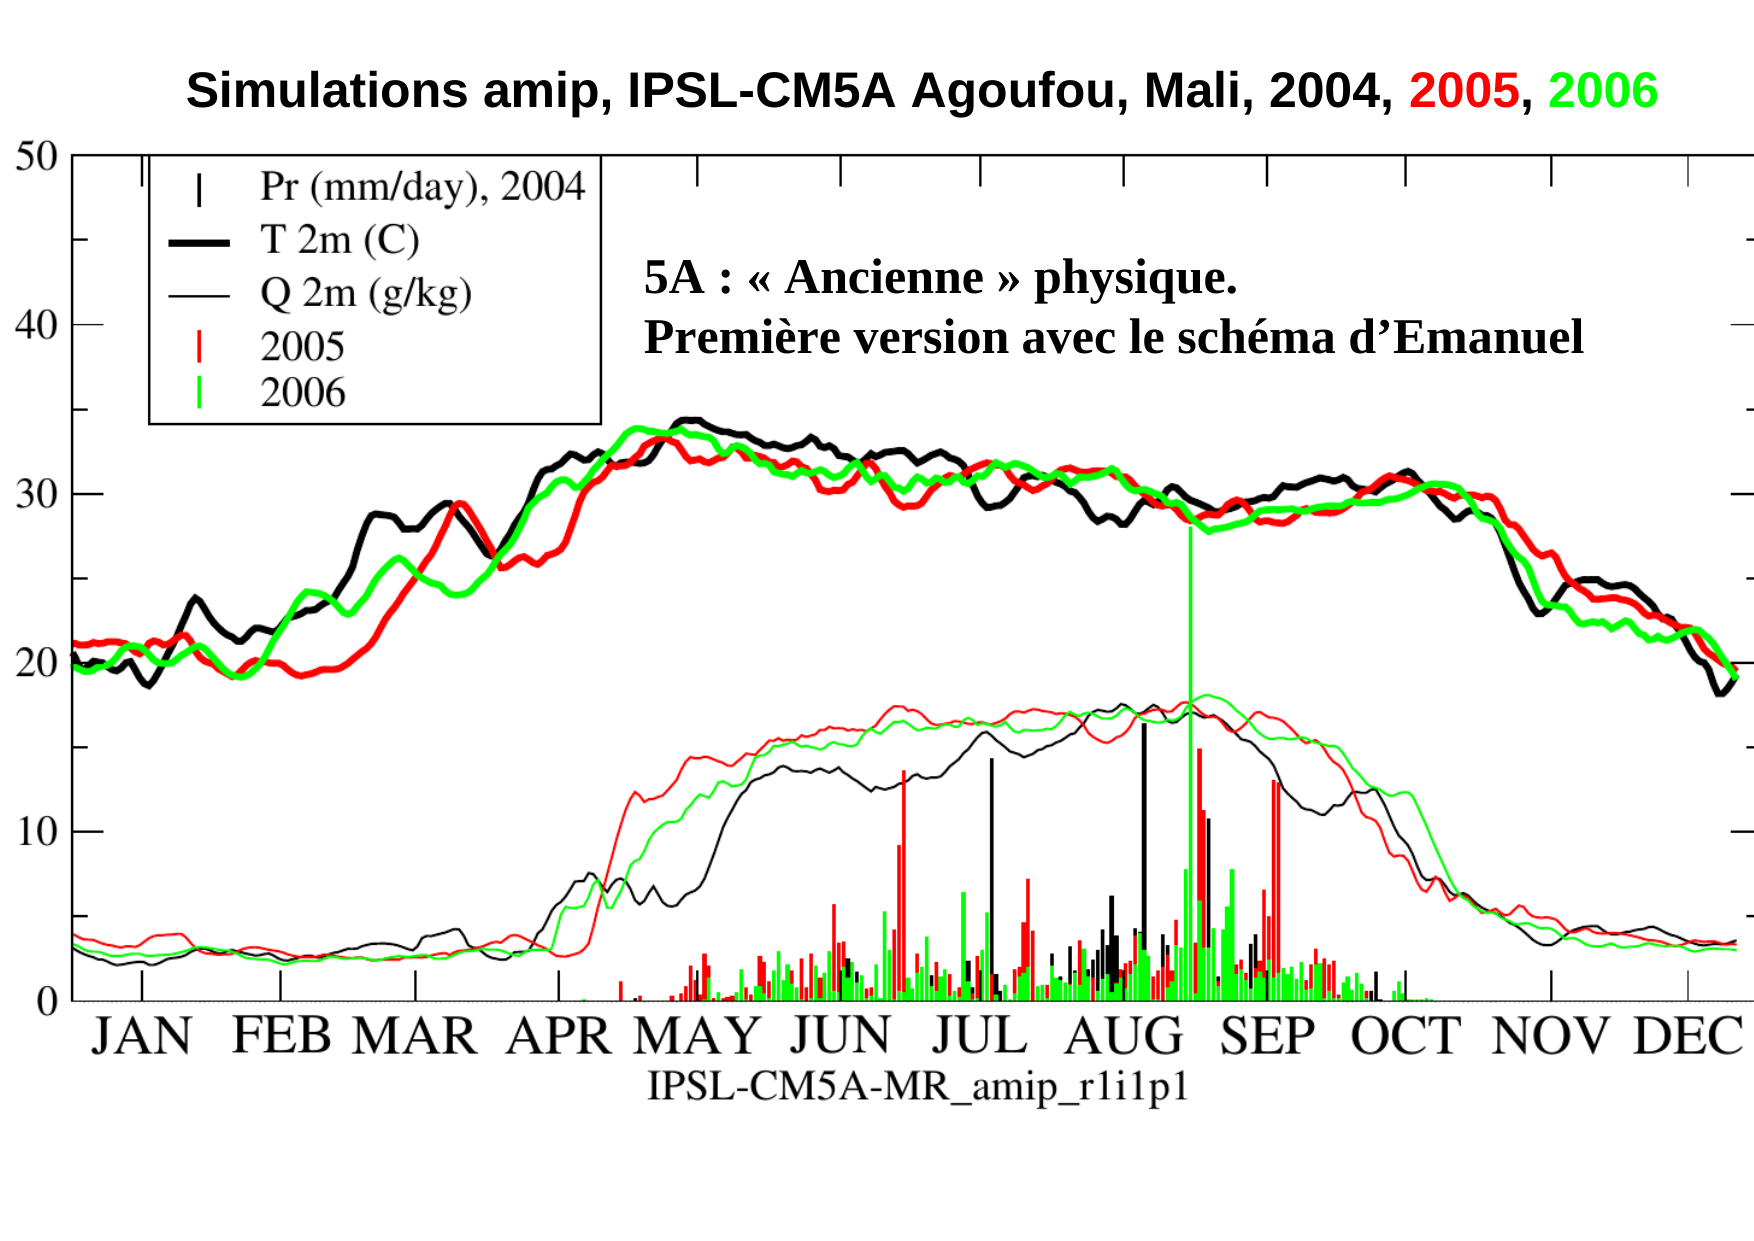

Simulations amip, IPSL-CM5A Agoufou, Mali, 2004, 2005, 2006
5A : « Ancienne » physique.
Première version avec le schéma d’Emanuel